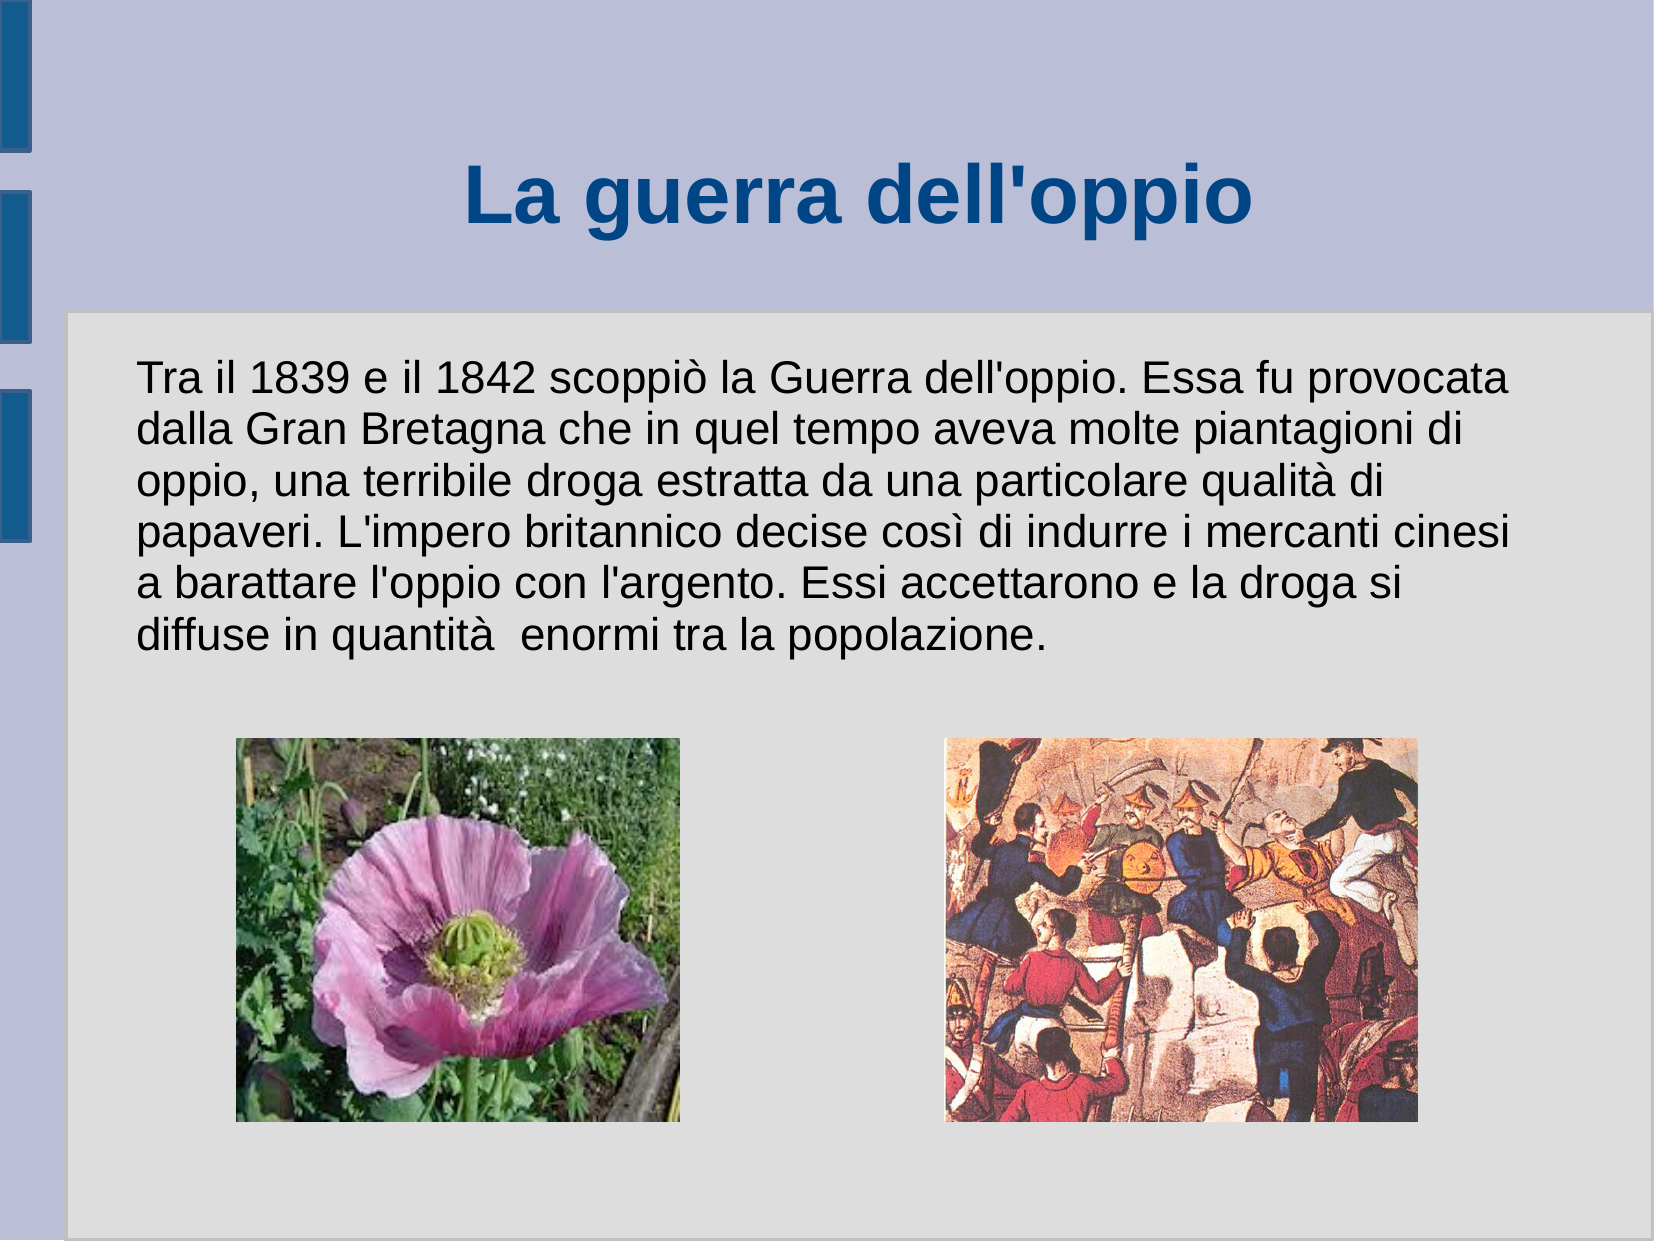

# La guerra dell'oppio
Tra il 1839 e il 1842 scoppiò la Guerra dell'oppio. Essa fu provocata dalla Gran Bretagna che in quel tempo aveva molte piantagioni di oppio, una terribile droga estratta da una particolare qualità di papaveri. L'impero britannico decise così di indurre i mercanti cinesi a barattare l'oppio con l'argento. Essi accettarono e la droga si diffuse in quantità enormi tra la popolazione.